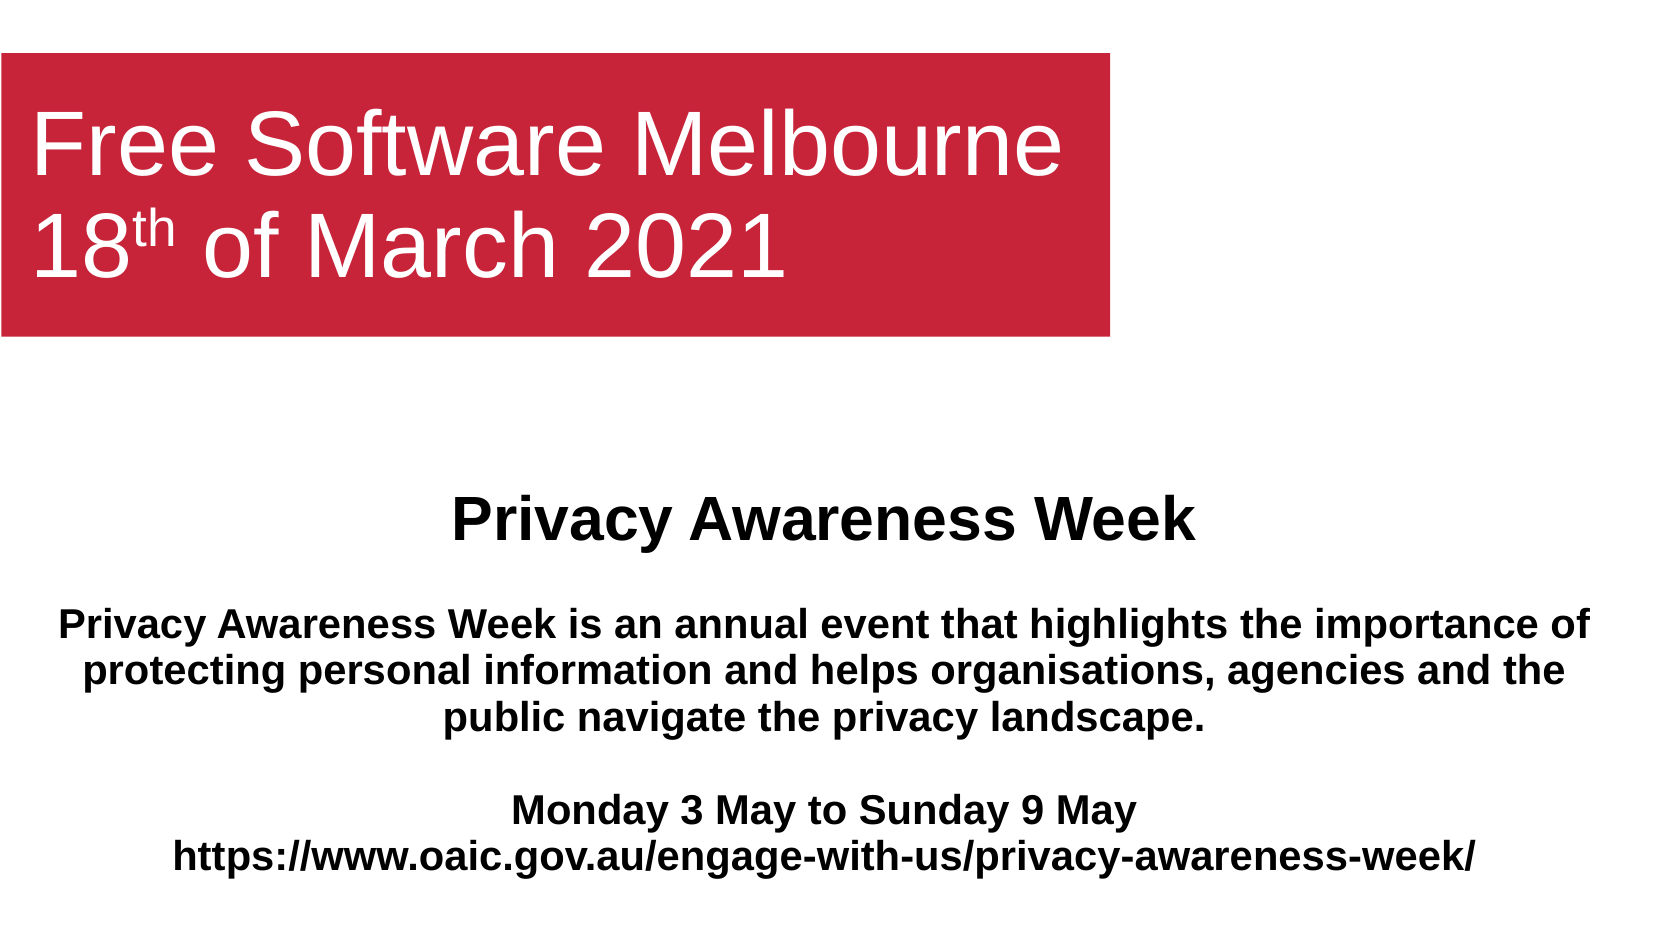

# Free Software Melbourne 18th of March 2021
Privacy Awareness Week
Privacy Awareness Week is an annual event that highlights the importance of protecting personal information and helps organisations, agencies and the public navigate the privacy landscape.
Monday 3 May to Sunday 9 May
https://www.oaic.gov.au/engage-with-us/privacy-awareness-week/